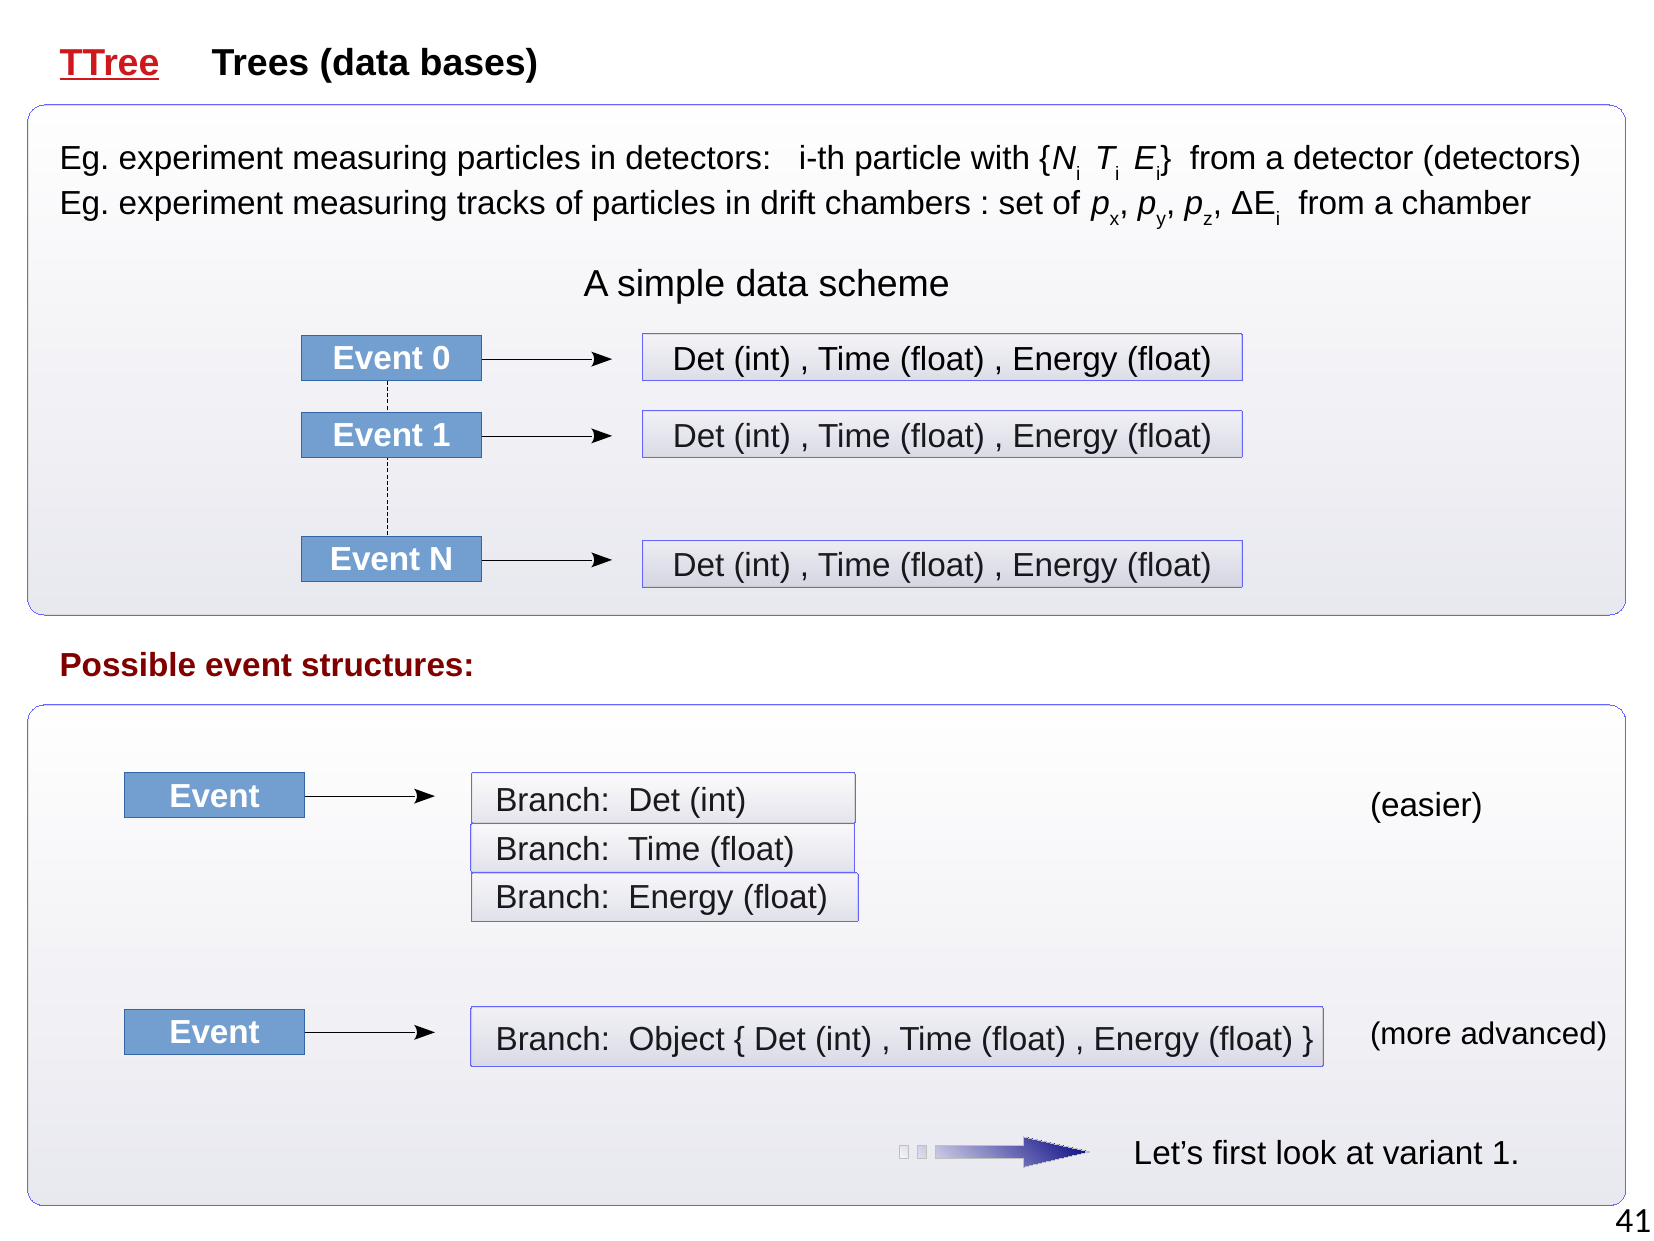

TTree Trees (data bases)
Eg. experiment measuring particles in detectors: i-th particle with {Ni Ti Ei} from a detector (detectors)
Eg. experiment measuring tracks of particles in drift chambers : set of px, py, pz, ΔEi from a chamber
Possible event structures:
A simple data scheme
Det (int) , Time (float) , Energy (float)
Event 0
Det (int) , Time (float) , Energy (float)
Event 1
Event N
Det (int) , Time (float) , Energy (float)
Event
Branch: Det (int)
Branch: Time (float)
Branch: Energy (float)
(easier)
Event
(more advanced)
Branch: Object { Det (int) , Time (float) , Energy (float) }
Let’s first look at variant 1.